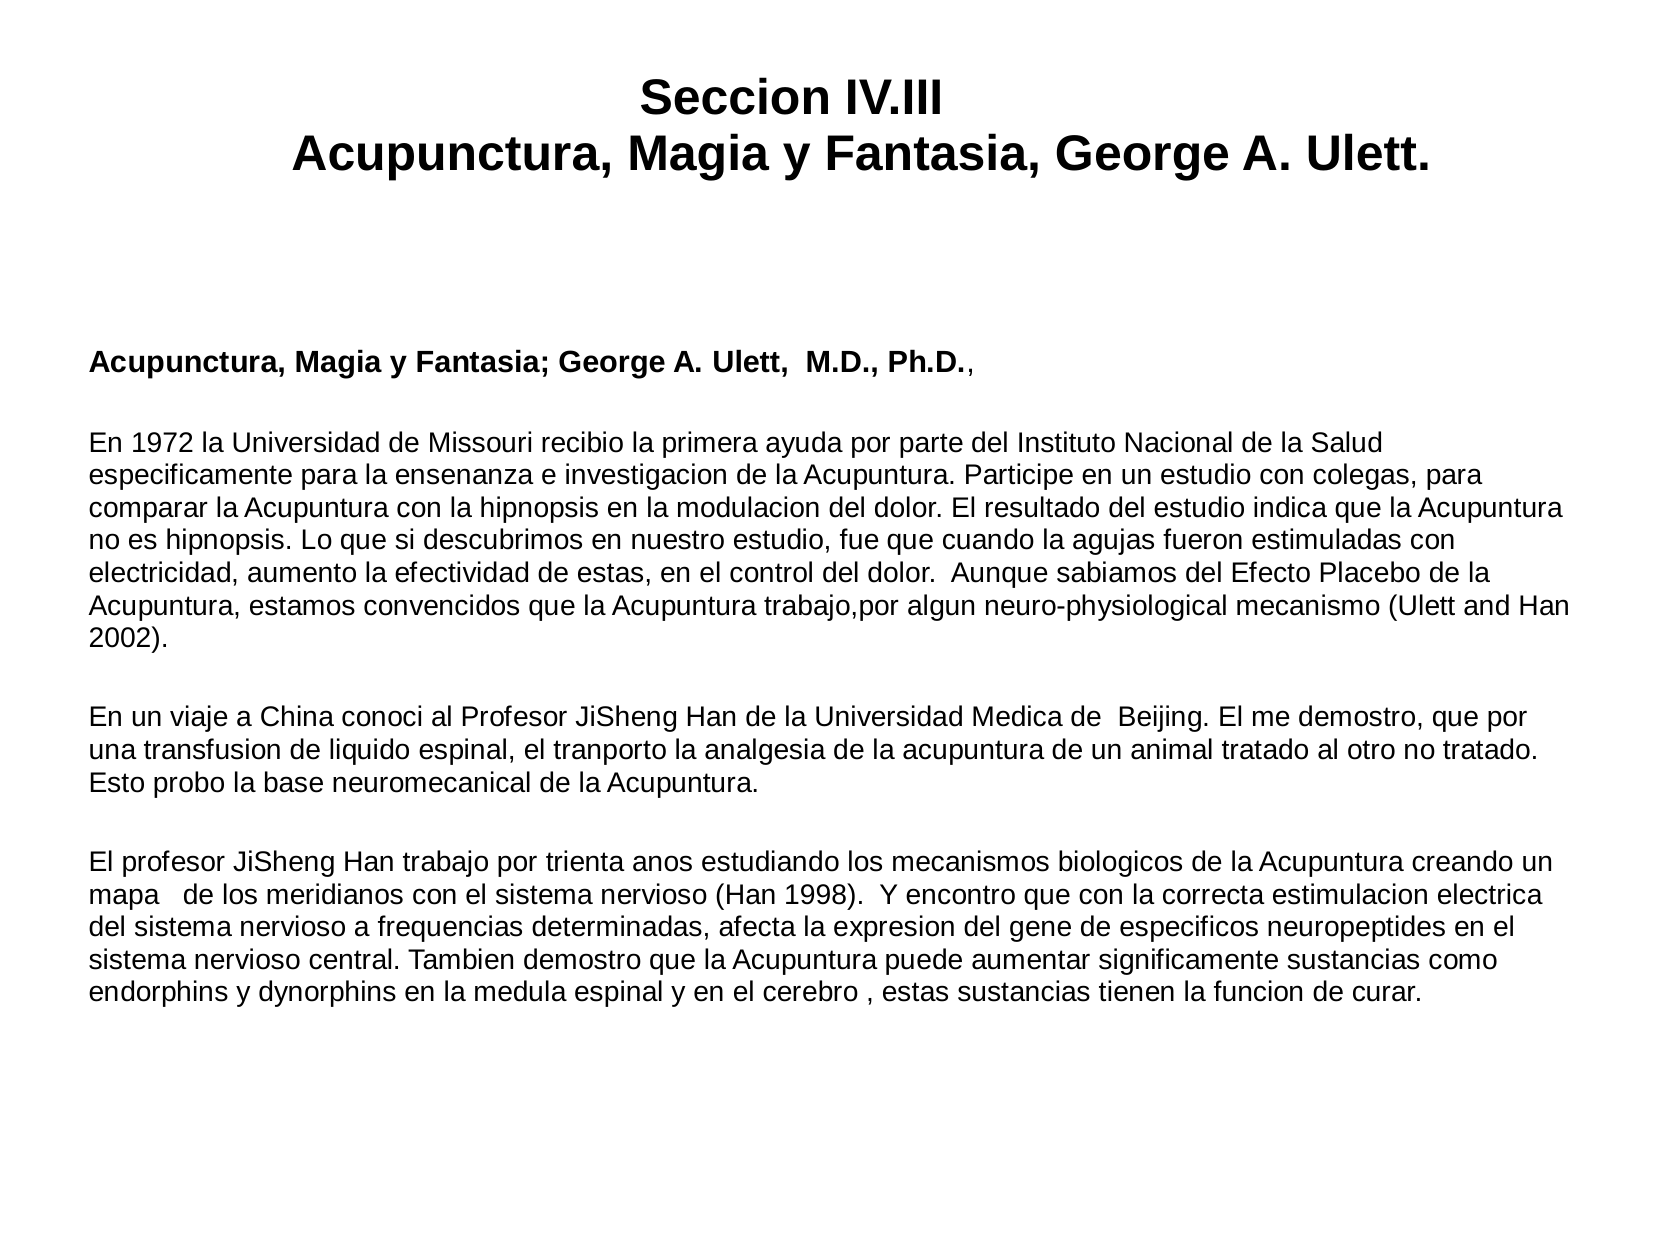

# Seccion IV.III Acupunctura, Magia y Fantasia, George A. Ulett.